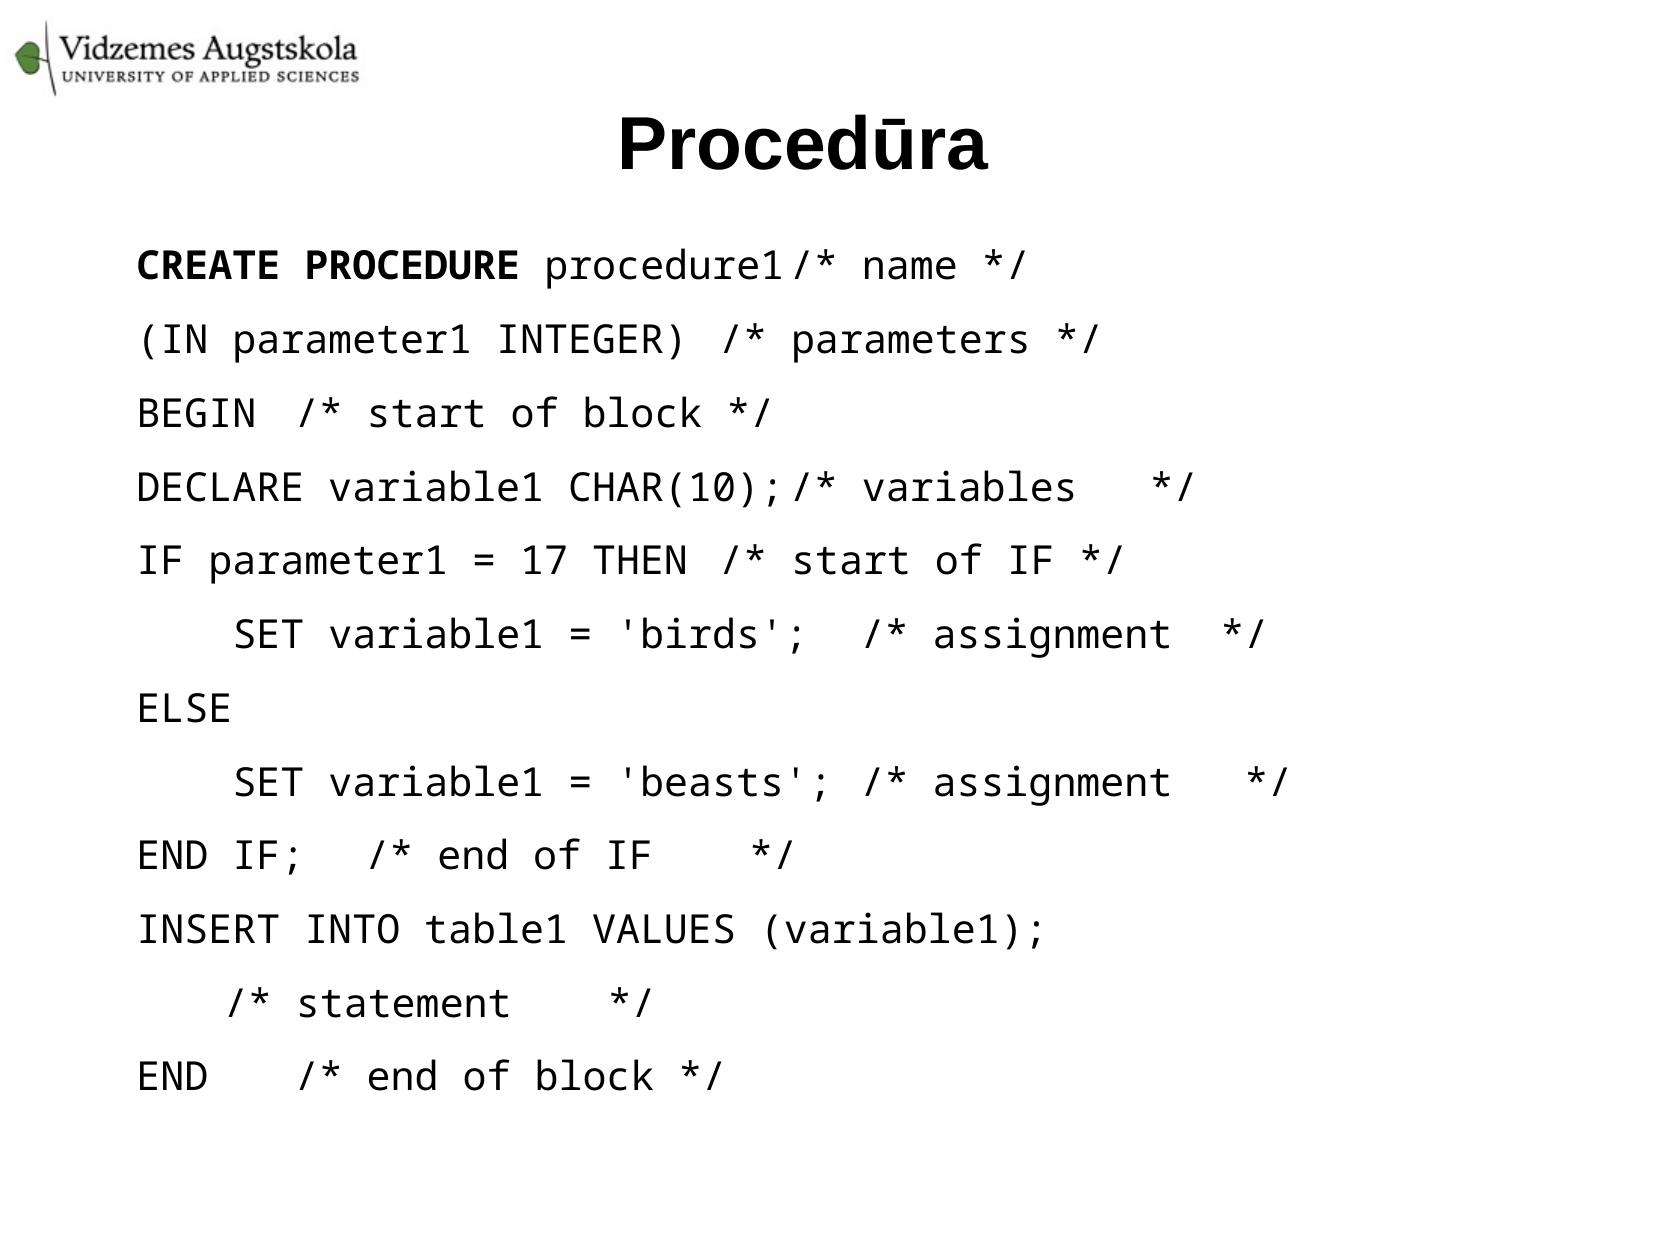

# Procedūra
CREATE PROCEDURE procedure1		/* name */
(IN parameter1 INTEGER)			/* parameters */
BEGIN									/* start of block */
DECLARE variable1 CHAR(10);	/* variables */
IF parameter1 = 17 THEN		/* start of IF */
 SET variable1 = 'birds';	/* assignment */
ELSE
 SET variable1 = 'beasts';	/* assignment */
END IF;								/* end of IF */
INSERT INTO table1 VALUES (variable1);
 										/* statement */
END 									/* end of block */